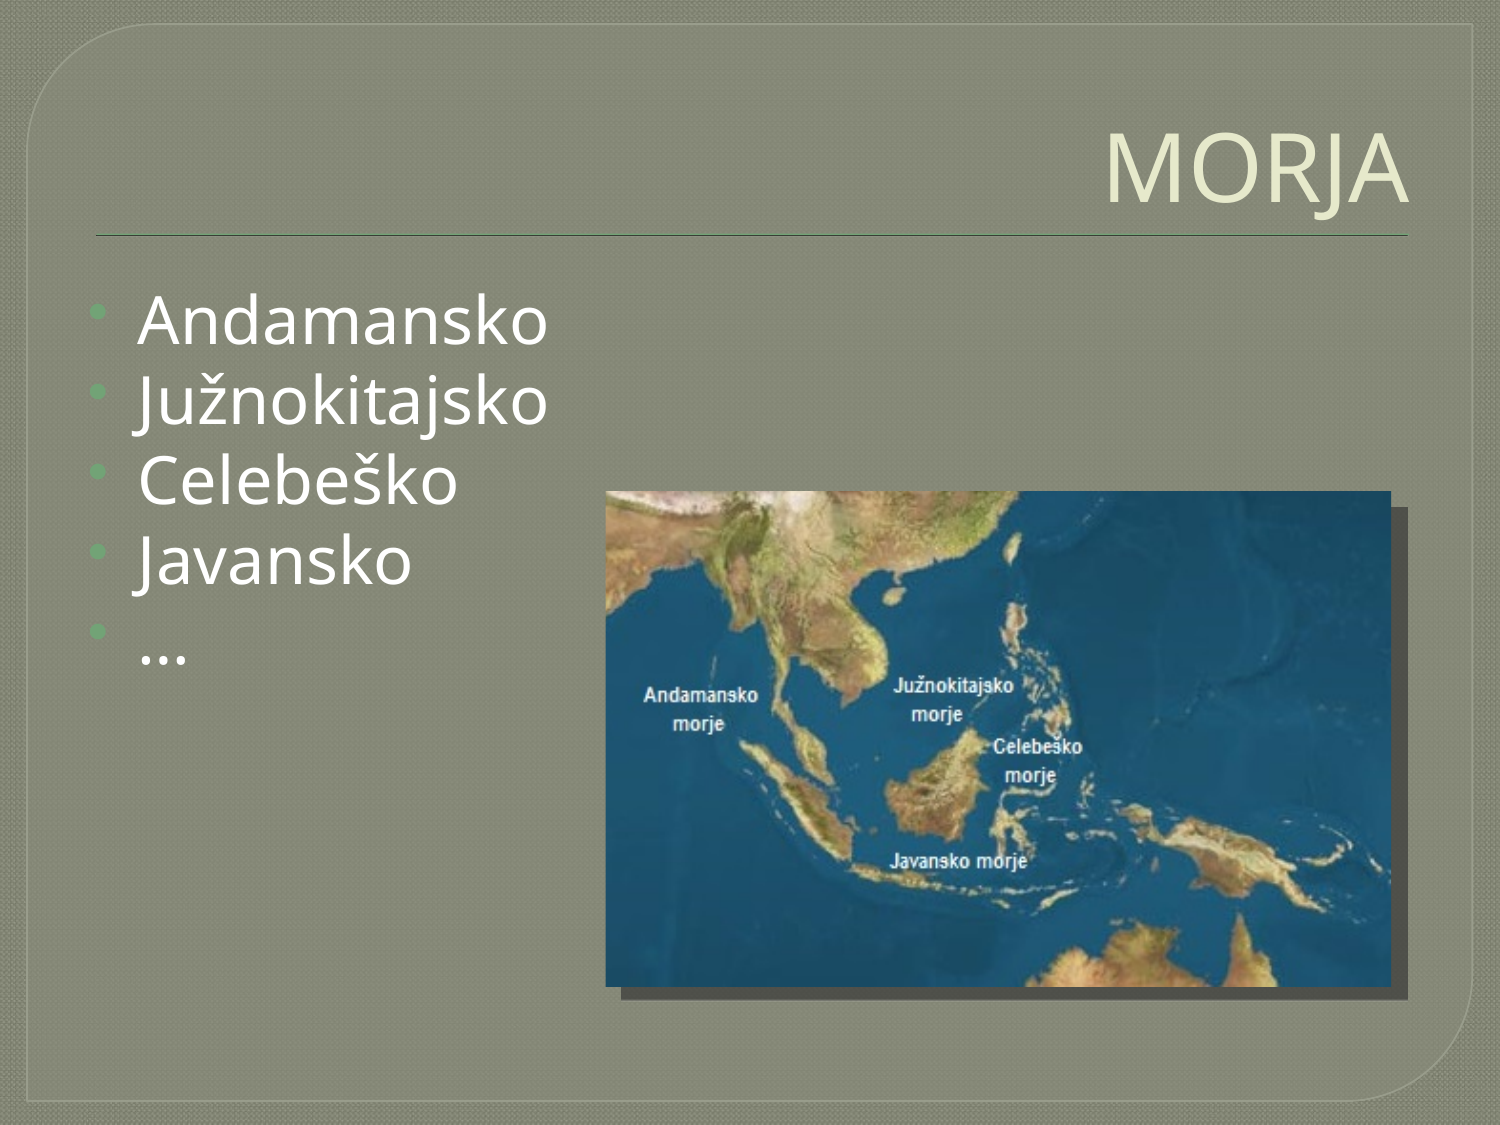

# MORJA
Andamansko
Južnokitajsko
Celebeško
Javansko
…